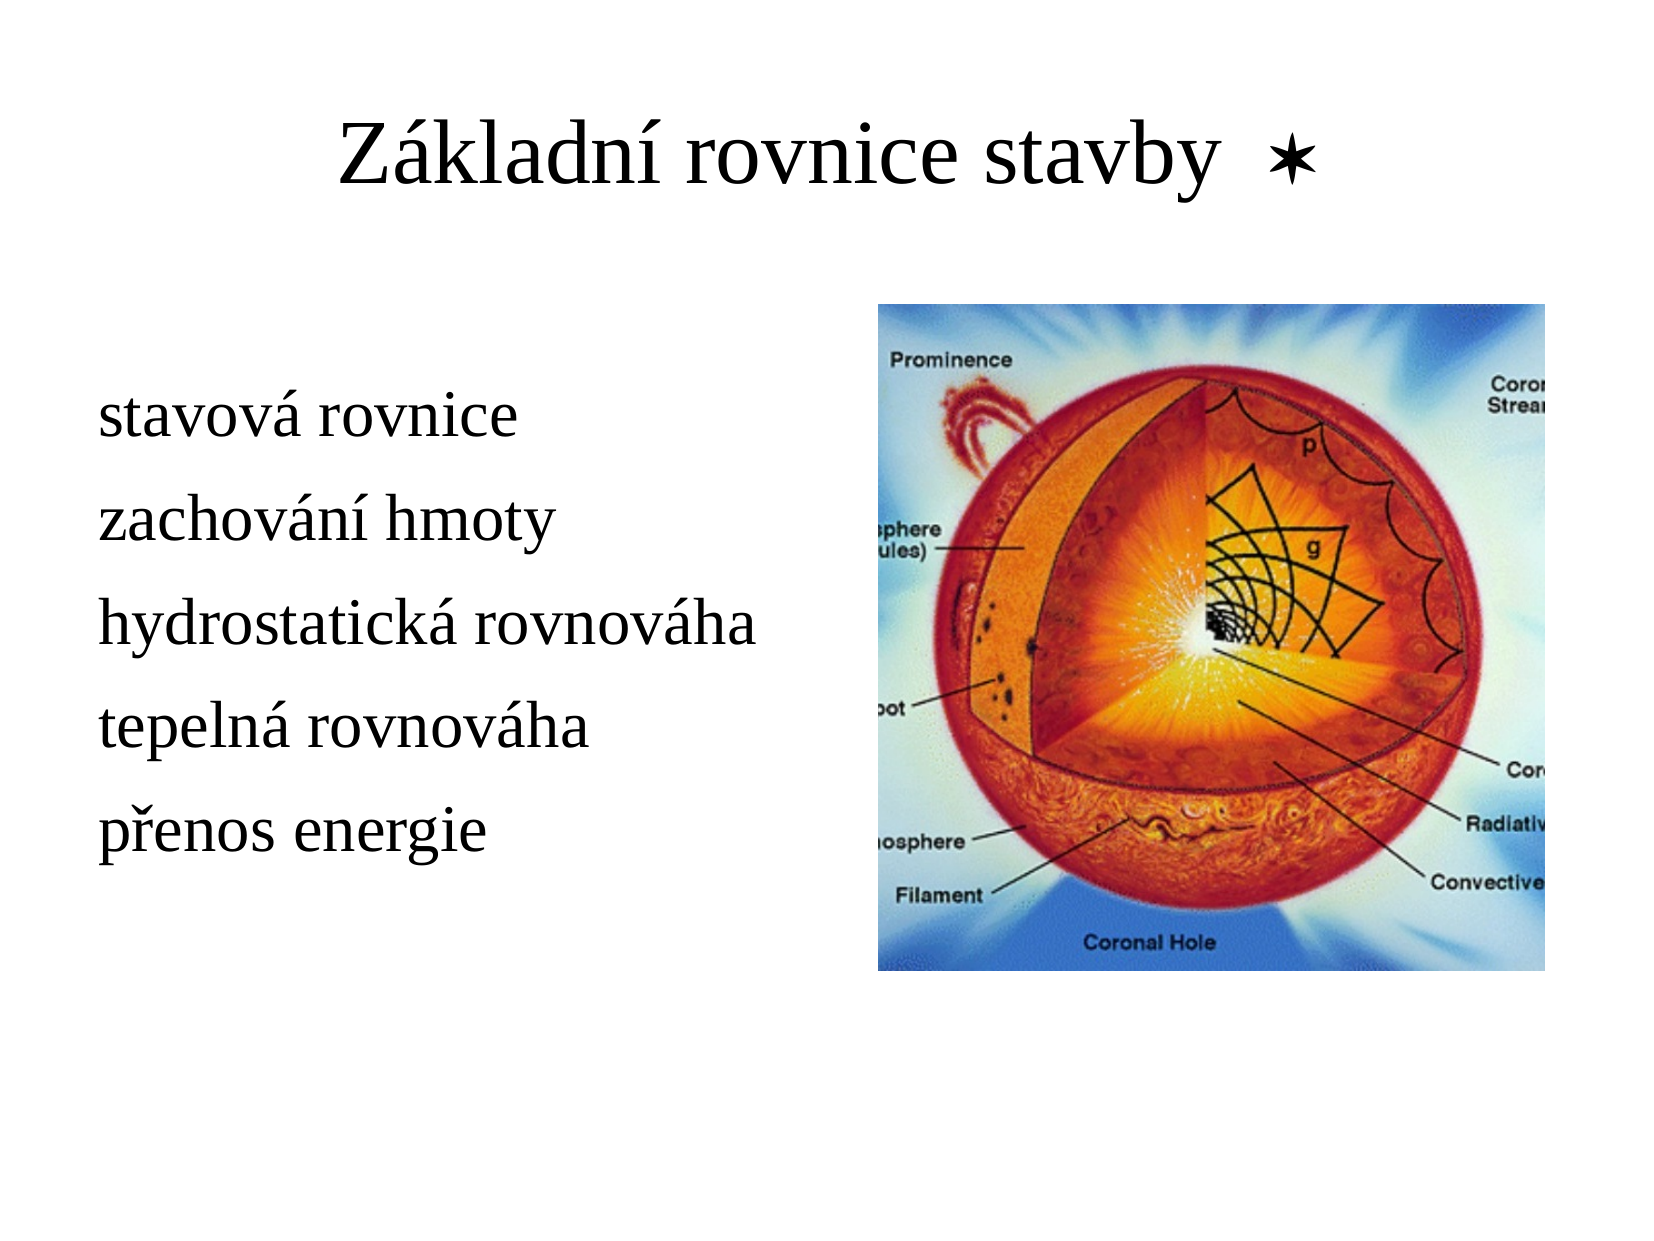

# Základní rovnice stavby *
stavová rovnice
zachování hmoty
hydrostatická rovnováha
tepelná rovnováha
přenos energie